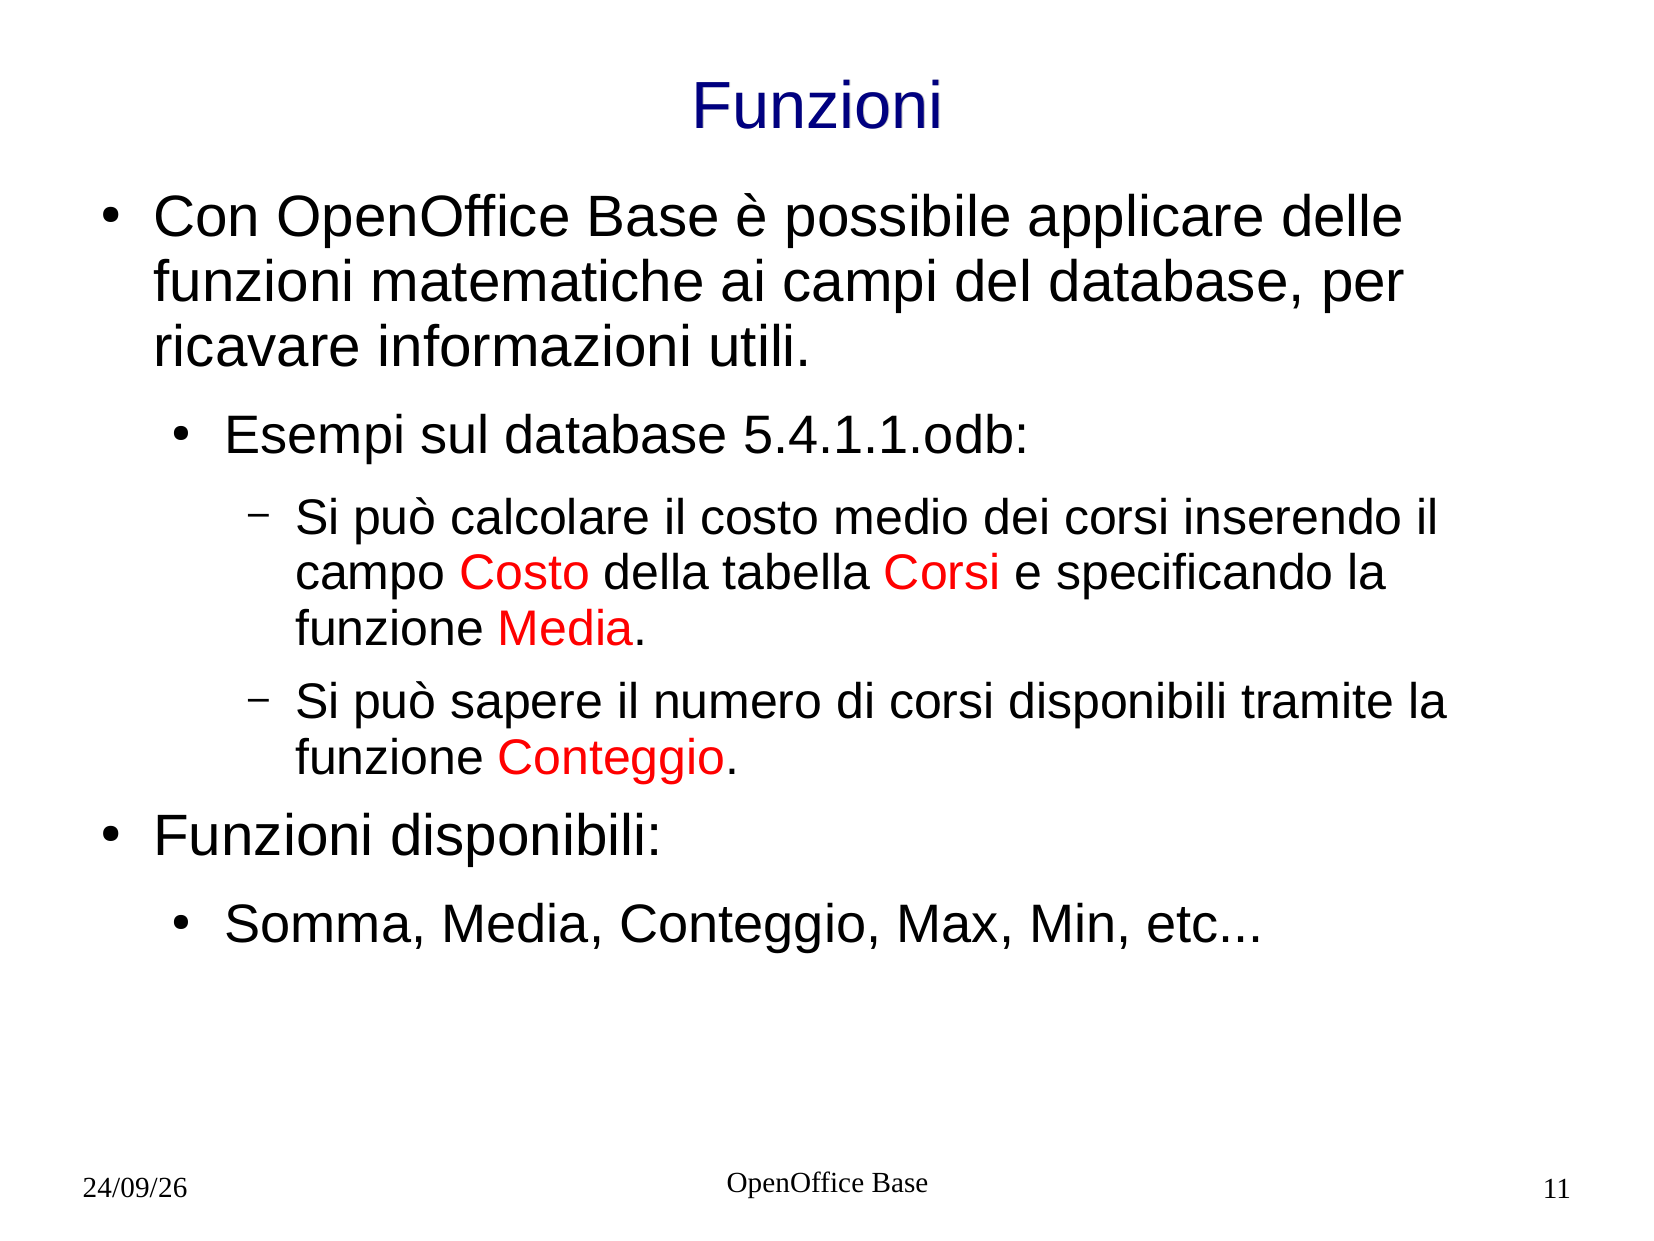

# Funzioni
Con OpenOffice Base è possibile applicare delle funzioni matematiche ai campi del database, per ricavare informazioni utili.
Esempi sul database 5.4.1.1.odb:
Si può calcolare il costo medio dei corsi inserendo il campo Costo della tabella Corsi e specificando la funzione Media.
Si può sapere il numero di corsi disponibili tramite la funzione Conteggio.
Funzioni disponibili:
Somma, Media, Conteggio, Max, Min, etc...